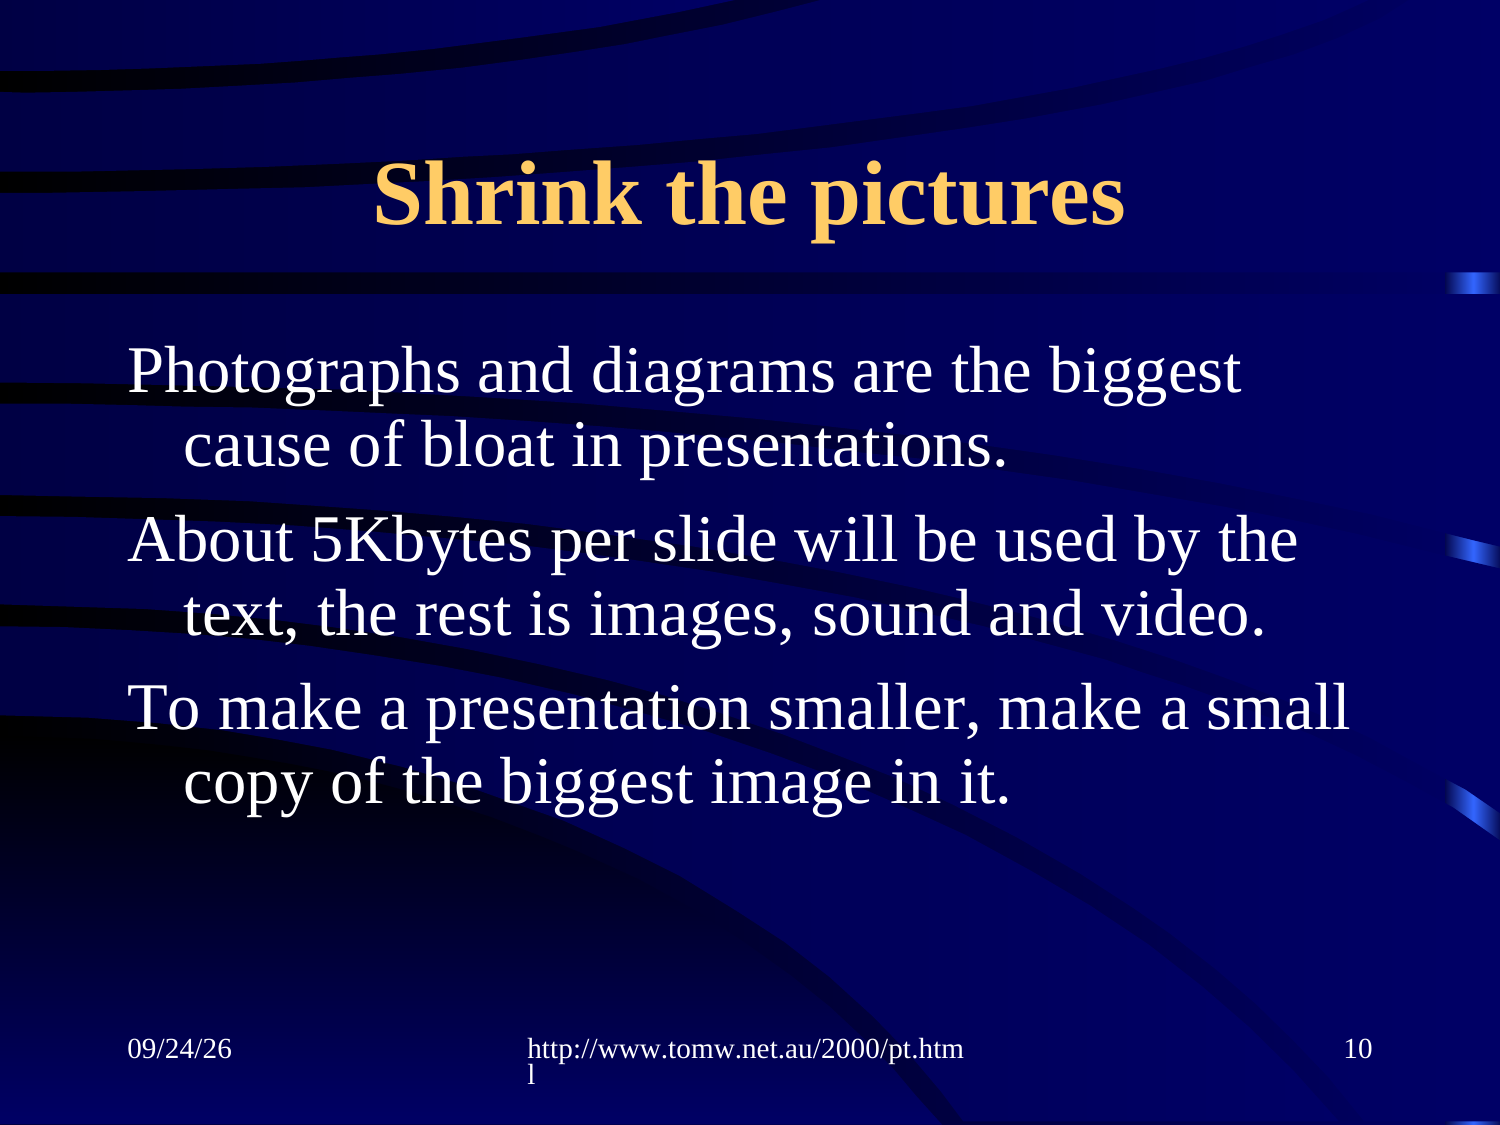

# Shrink the pictures
Photographs and diagrams are the biggest cause of bloat in presentations.
About 5Kbytes per slide will be used by the text, the rest is images, sound and video.
To make a presentation smaller, make a small copy of the biggest image in it.
http://www.tomw.net.au/2000/pt.html
10